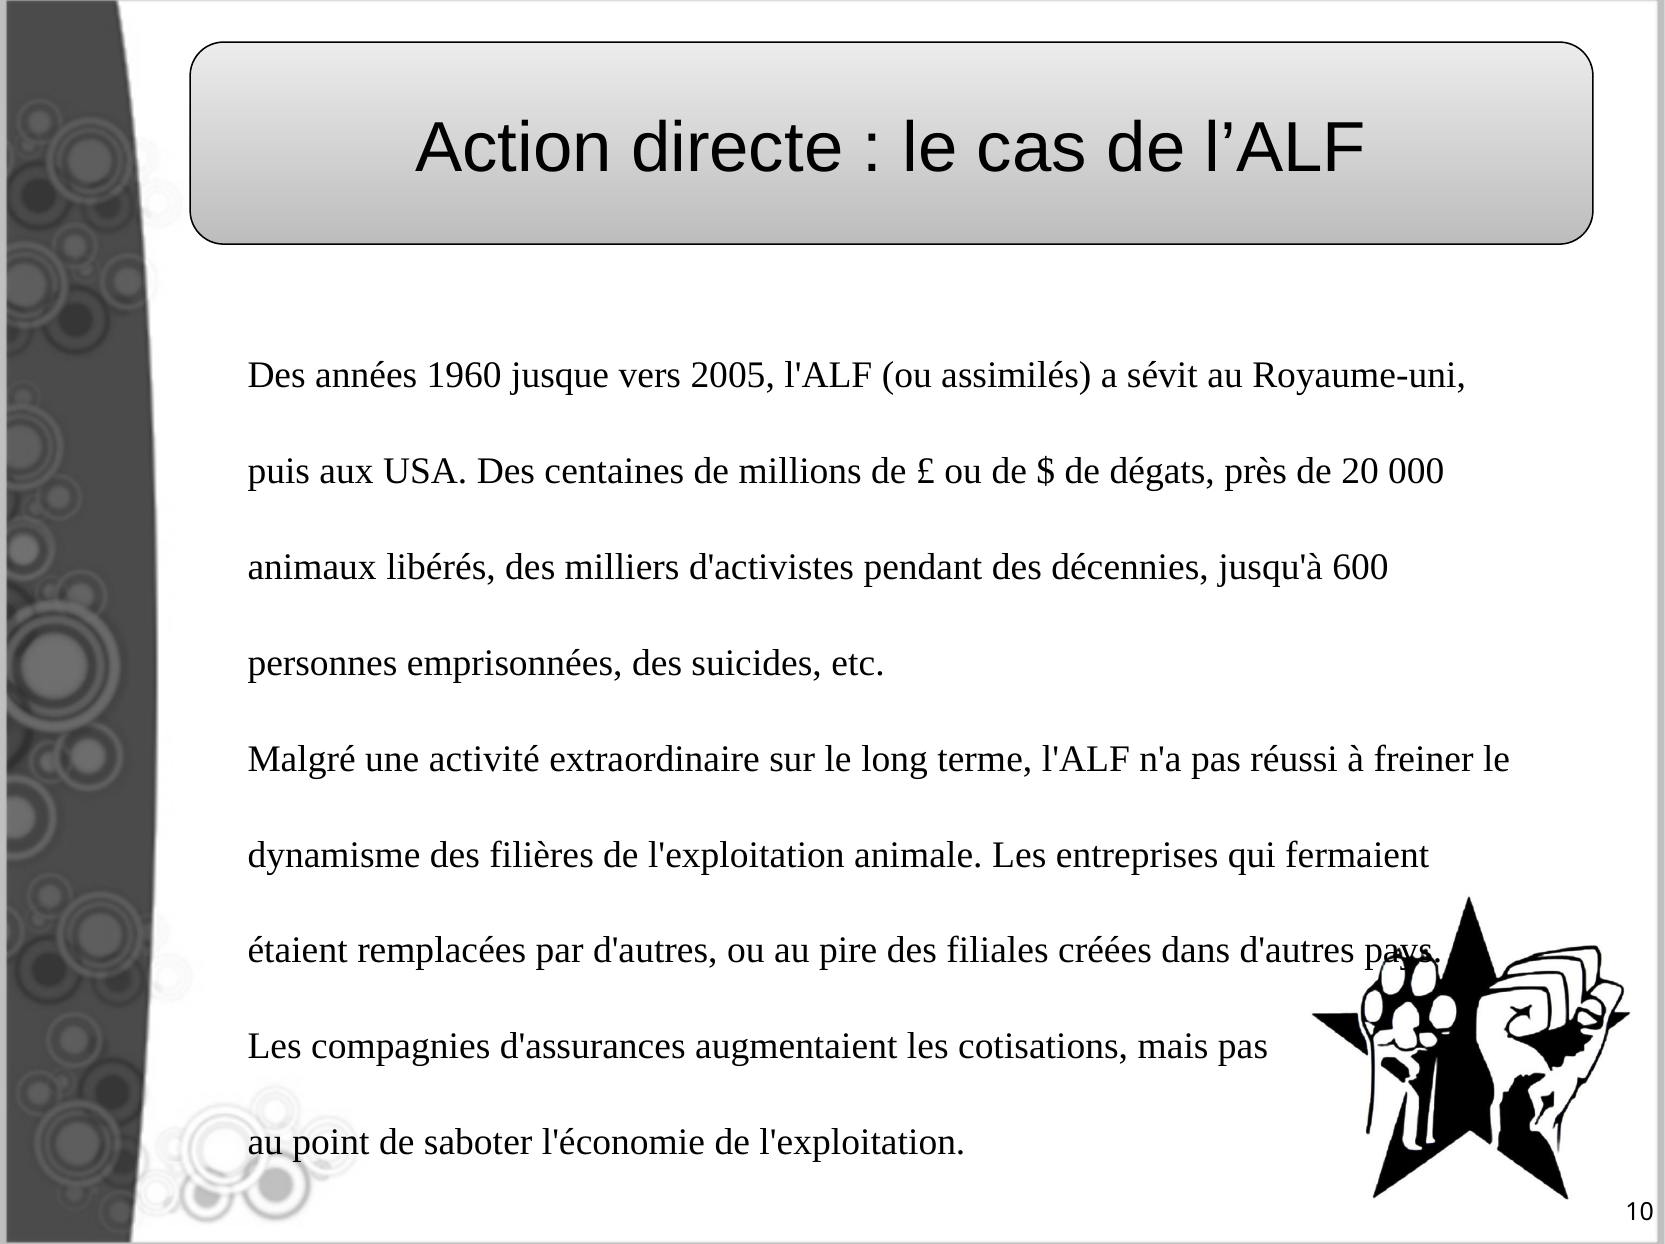

Action directe : le cas de l’ALF
Des années 1960 jusque vers 2005, l'ALF (ou assimilés) a sévit au Royaume-uni, puis aux USA. Des centaines de millions de £ ou de $ de dégats, près de 20 000 animaux libérés, des milliers d'activistes pendant des décennies, jusqu'à 600 personnes emprisonnées, des suicides, etc.
Malgré une activité extraordinaire sur le long terme, l'ALF n'a pas réussi à freiner le dynamisme des filières de l'exploitation animale. Les entreprises qui fermaient étaient remplacées par d'autres, ou au pire des filiales créées dans d'autres pays.
Les compagnies d'assurances augmentaient les cotisations, mais pas
au point de saboter l'économie de l'exploitation.